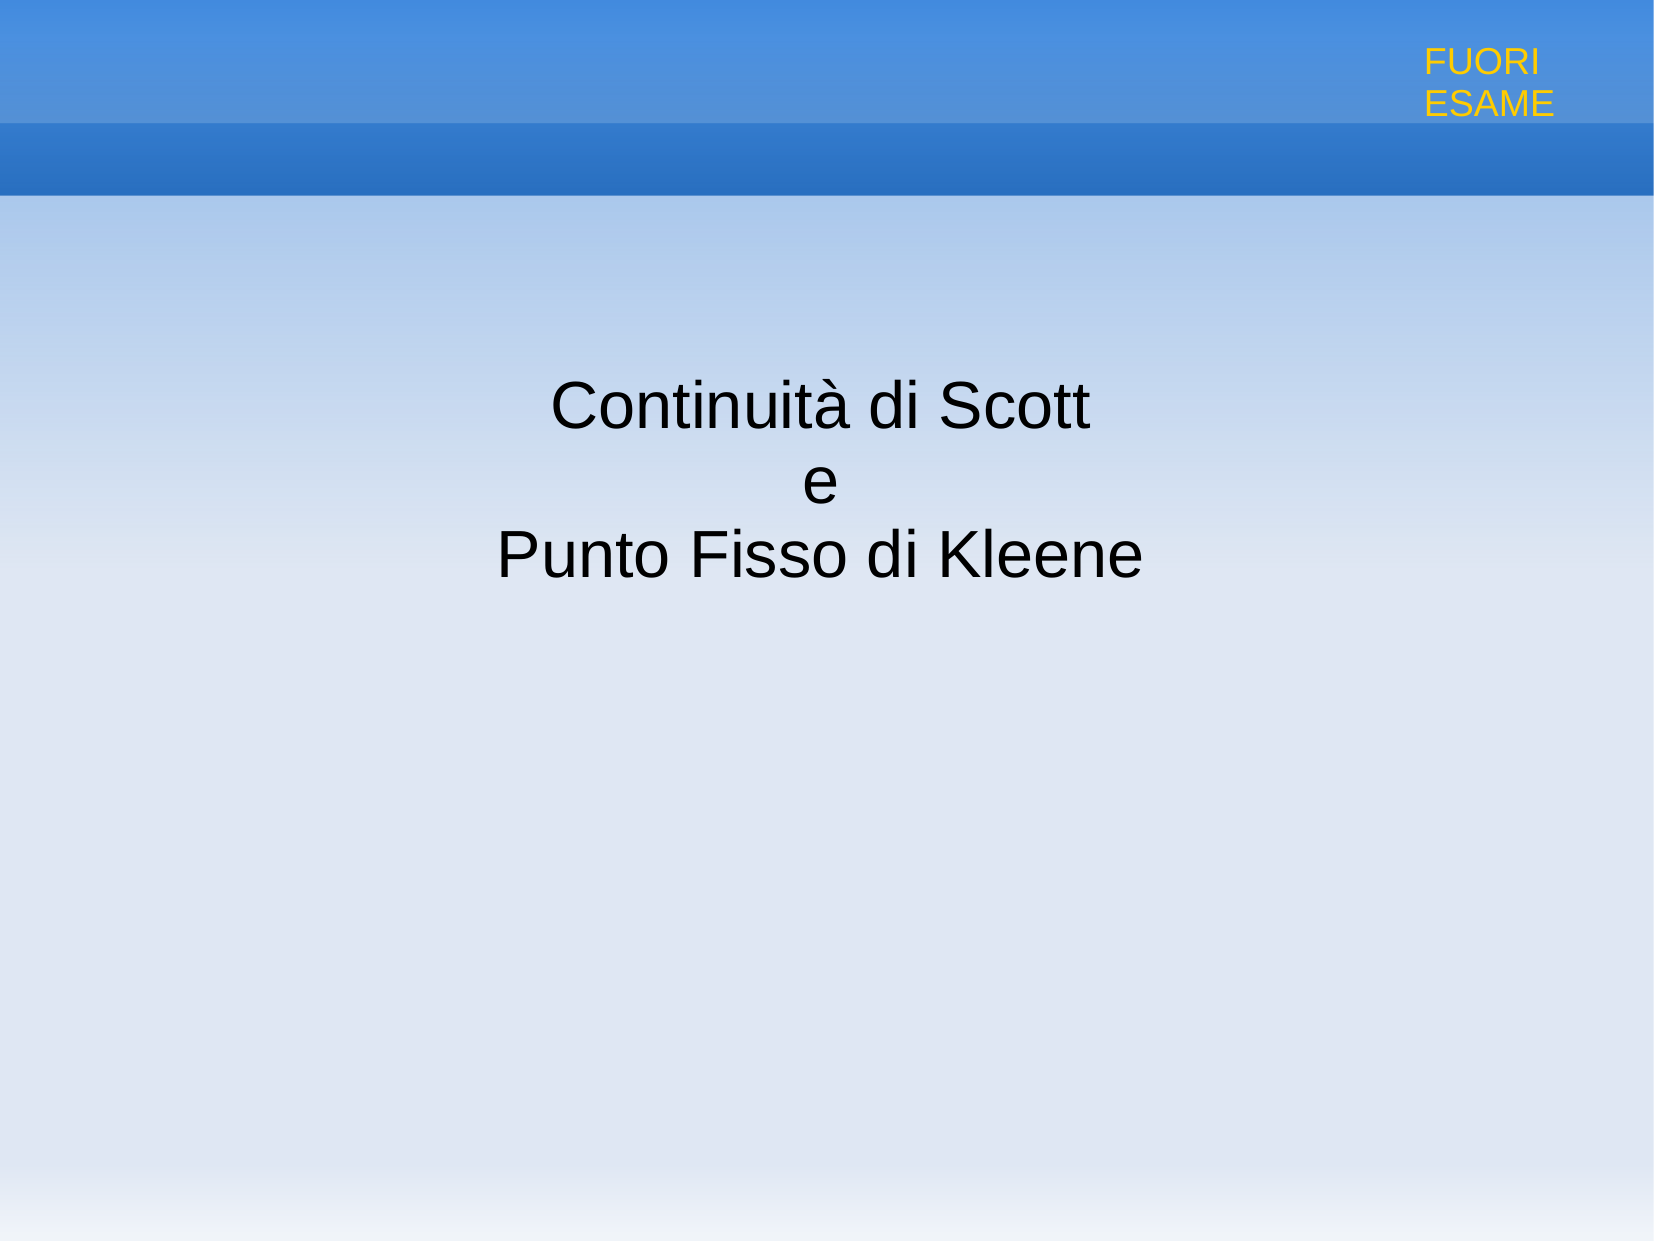

# Continuità di Scott
e
Punto Fisso di Kleene
FUORI
ESAME